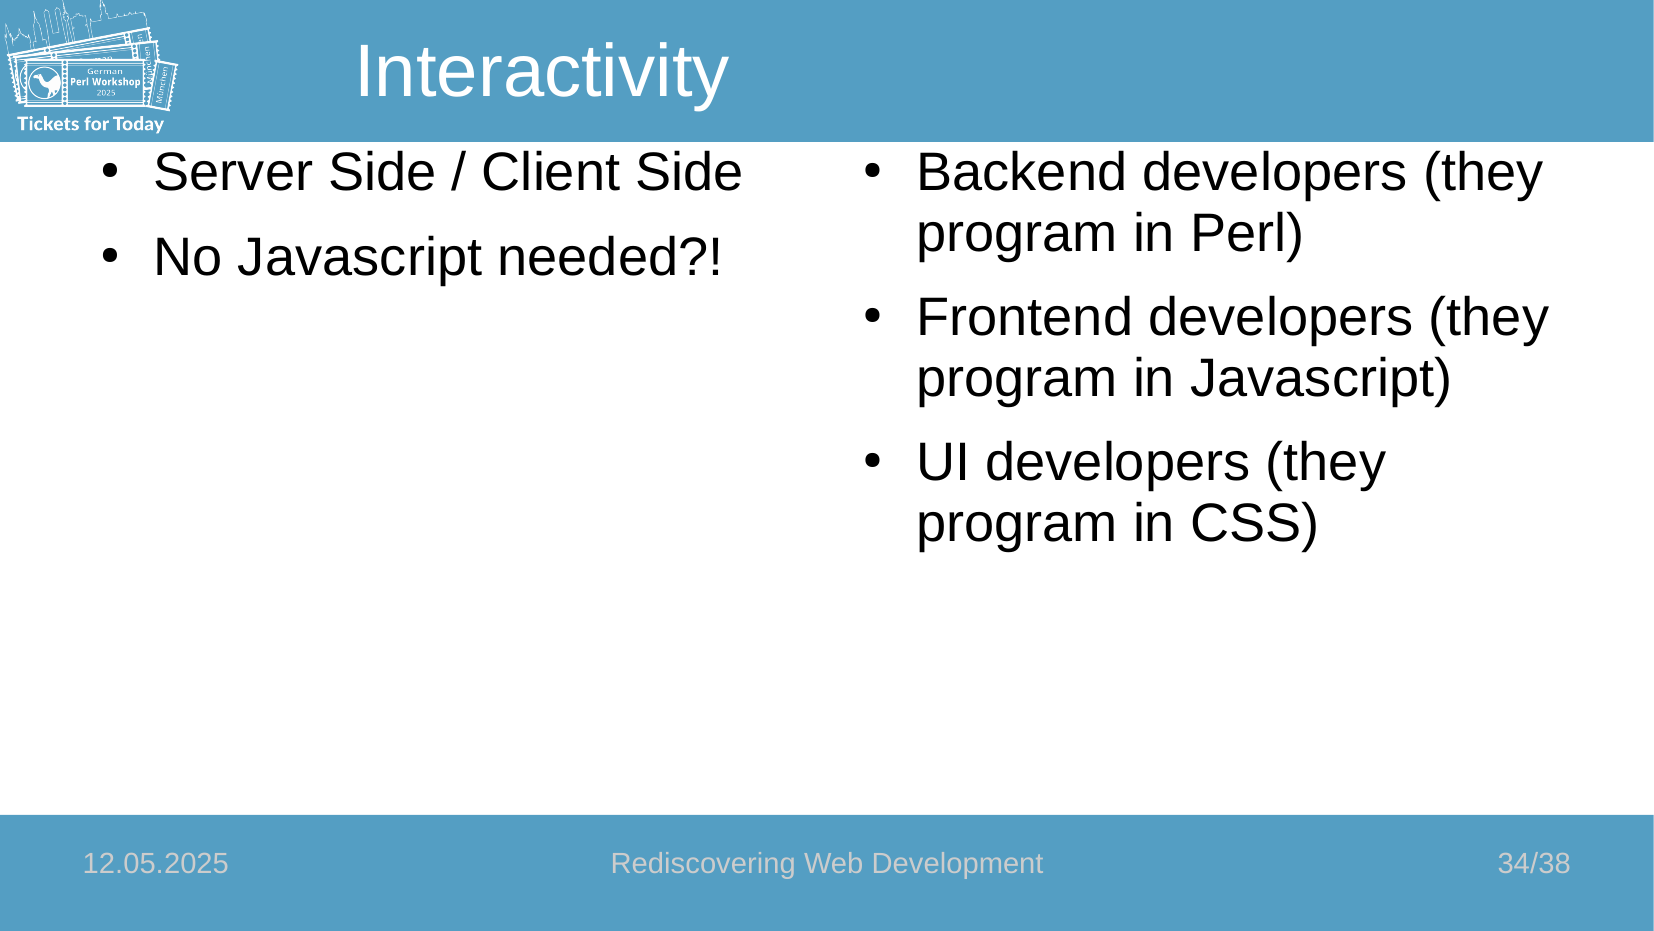

# Interactivity
Server Side / Client Side
No Javascript needed?!
Backend developers (they program in Perl)
Frontend developers (they program in Javascript)
UI developers (they program in CSS)
08. März 2019
34